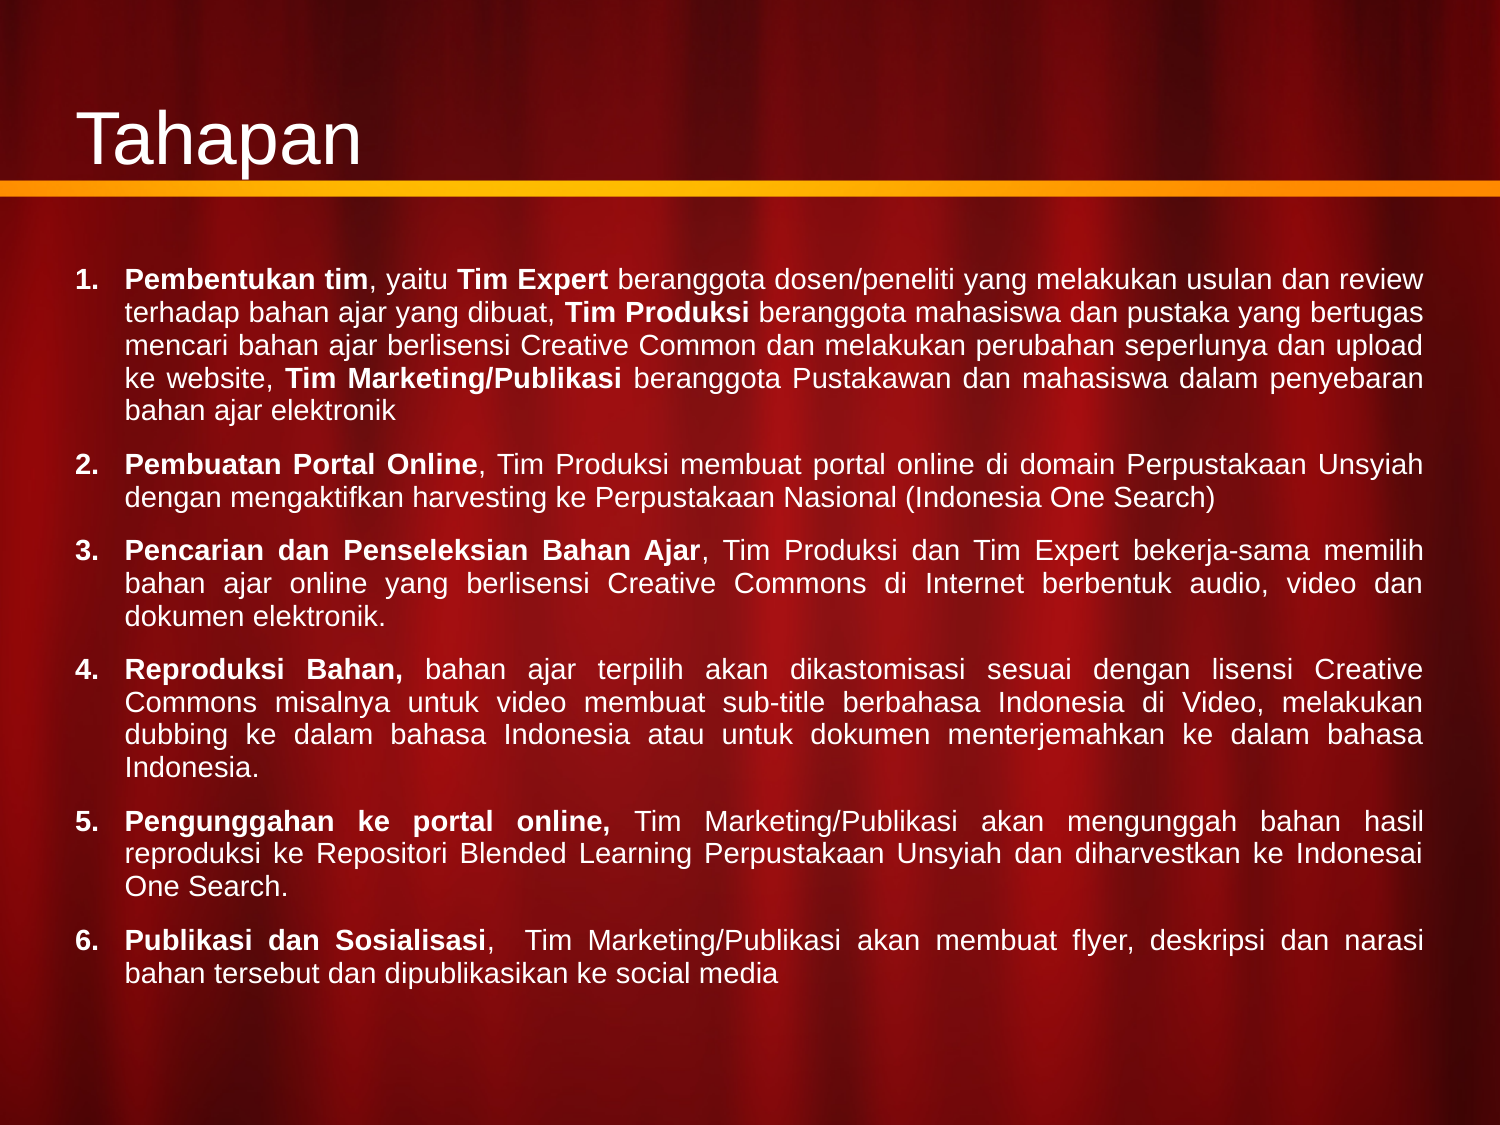

# Tahapan
Pembentukan tim, yaitu Tim Expert beranggota dosen/peneliti yang melakukan usulan dan review terhadap bahan ajar yang dibuat, Tim Produksi beranggota mahasiswa dan pustaka yang bertugas mencari bahan ajar berlisensi Creative Common dan melakukan perubahan seperlunya dan upload ke website, Tim Marketing/Publikasi beranggota Pustakawan dan mahasiswa dalam penyebaran bahan ajar elektronik
Pembuatan Portal Online, Tim Produksi membuat portal online di domain Perpustakaan Unsyiah dengan mengaktifkan harvesting ke Perpustakaan Nasional (Indonesia One Search)
Pencarian dan Penseleksian Bahan Ajar, Tim Produksi dan Tim Expert bekerja-sama memilih bahan ajar online yang berlisensi Creative Commons di Internet berbentuk audio, video dan dokumen elektronik.
Reproduksi Bahan, bahan ajar terpilih akan dikastomisasi sesuai dengan lisensi Creative Commons misalnya untuk video membuat sub-title berbahasa Indonesia di Video, melakukan dubbing ke dalam bahasa Indonesia atau untuk dokumen menterjemahkan ke dalam bahasa Indonesia.
Pengunggahan ke portal online, Tim Marketing/Publikasi akan mengunggah bahan hasil reproduksi ke Repositori Blended Learning Perpustakaan Unsyiah dan diharvestkan ke Indonesai One Search.
Publikasi dan Sosialisasi, Tim Marketing/Publikasi akan membuat flyer, deskripsi dan narasi bahan tersebut dan dipublikasikan ke social media